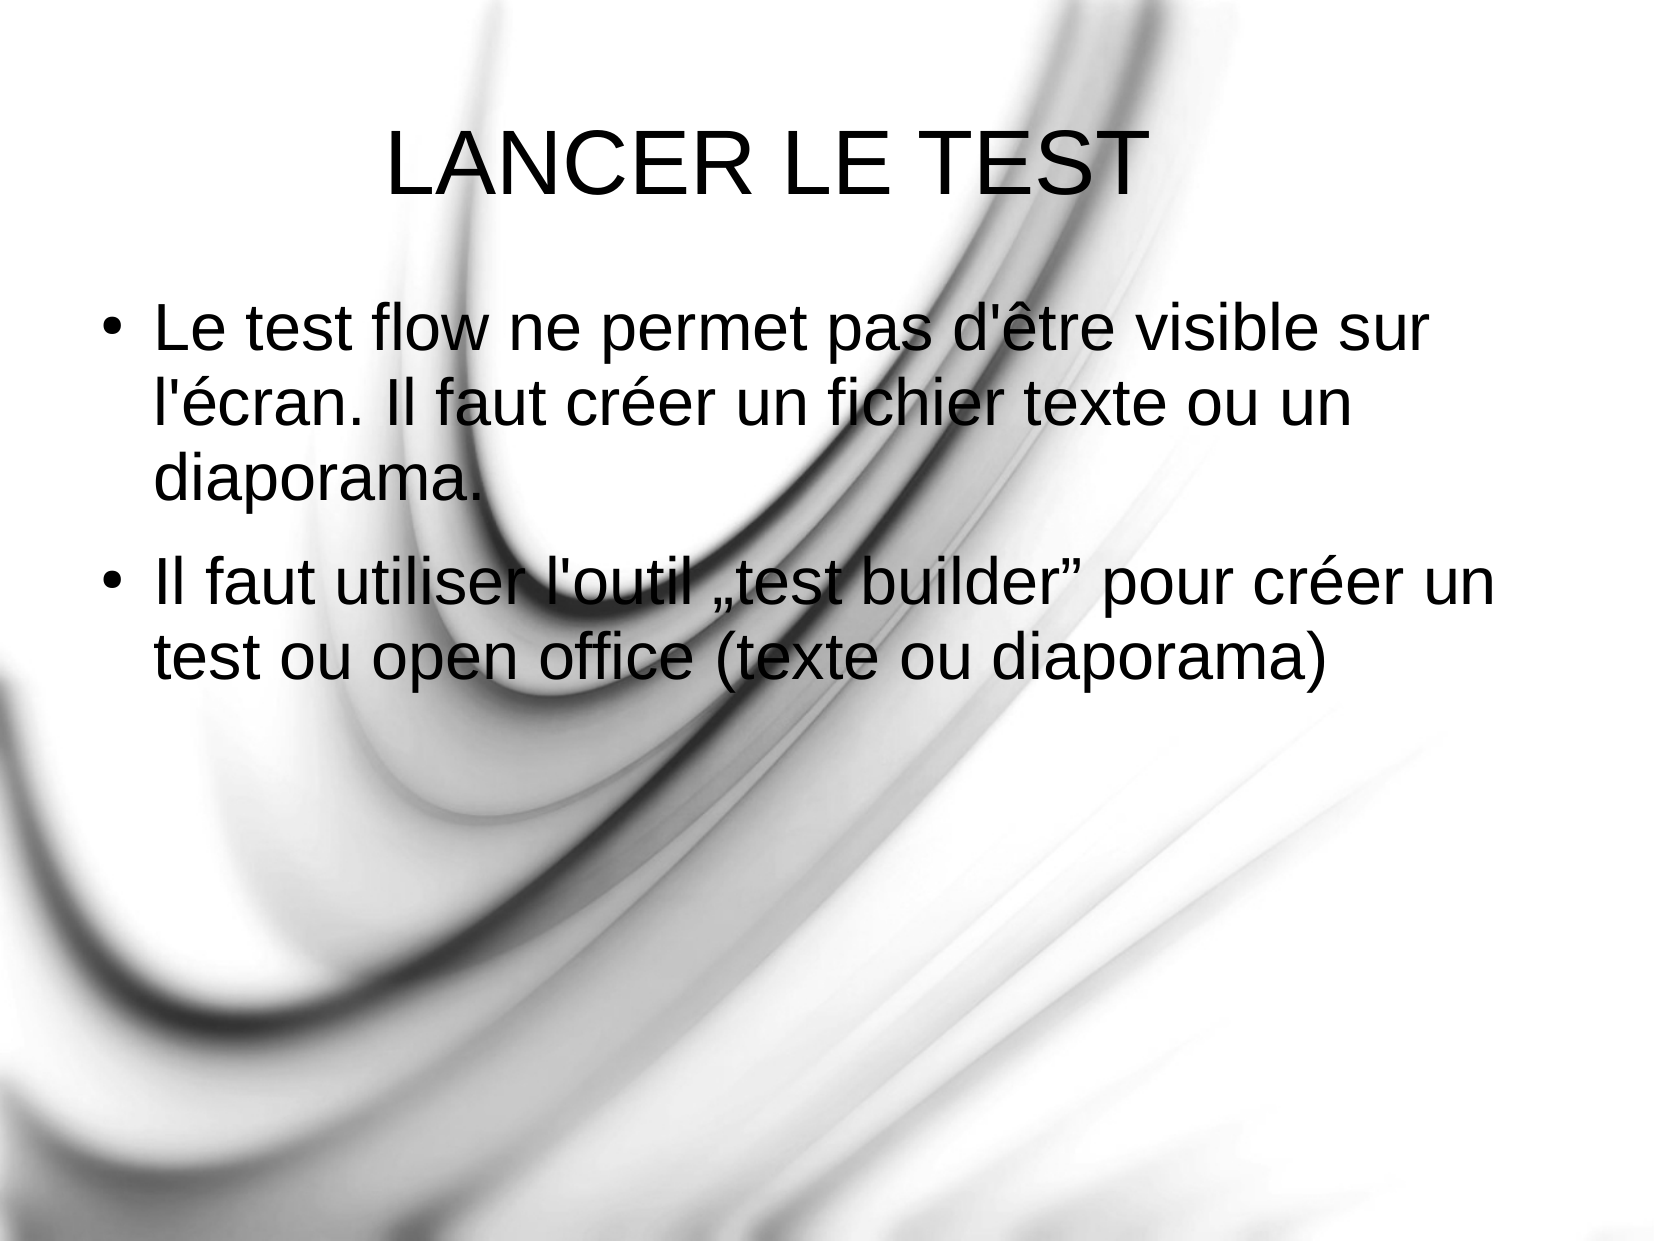

# LANCER LE TEST
Le test flow ne permet pas d'être visible sur l'écran. Il faut créer un fichier texte ou un diaporama.
Il faut utiliser l'outil „test builder” pour créer un test ou open office (texte ou diaporama)